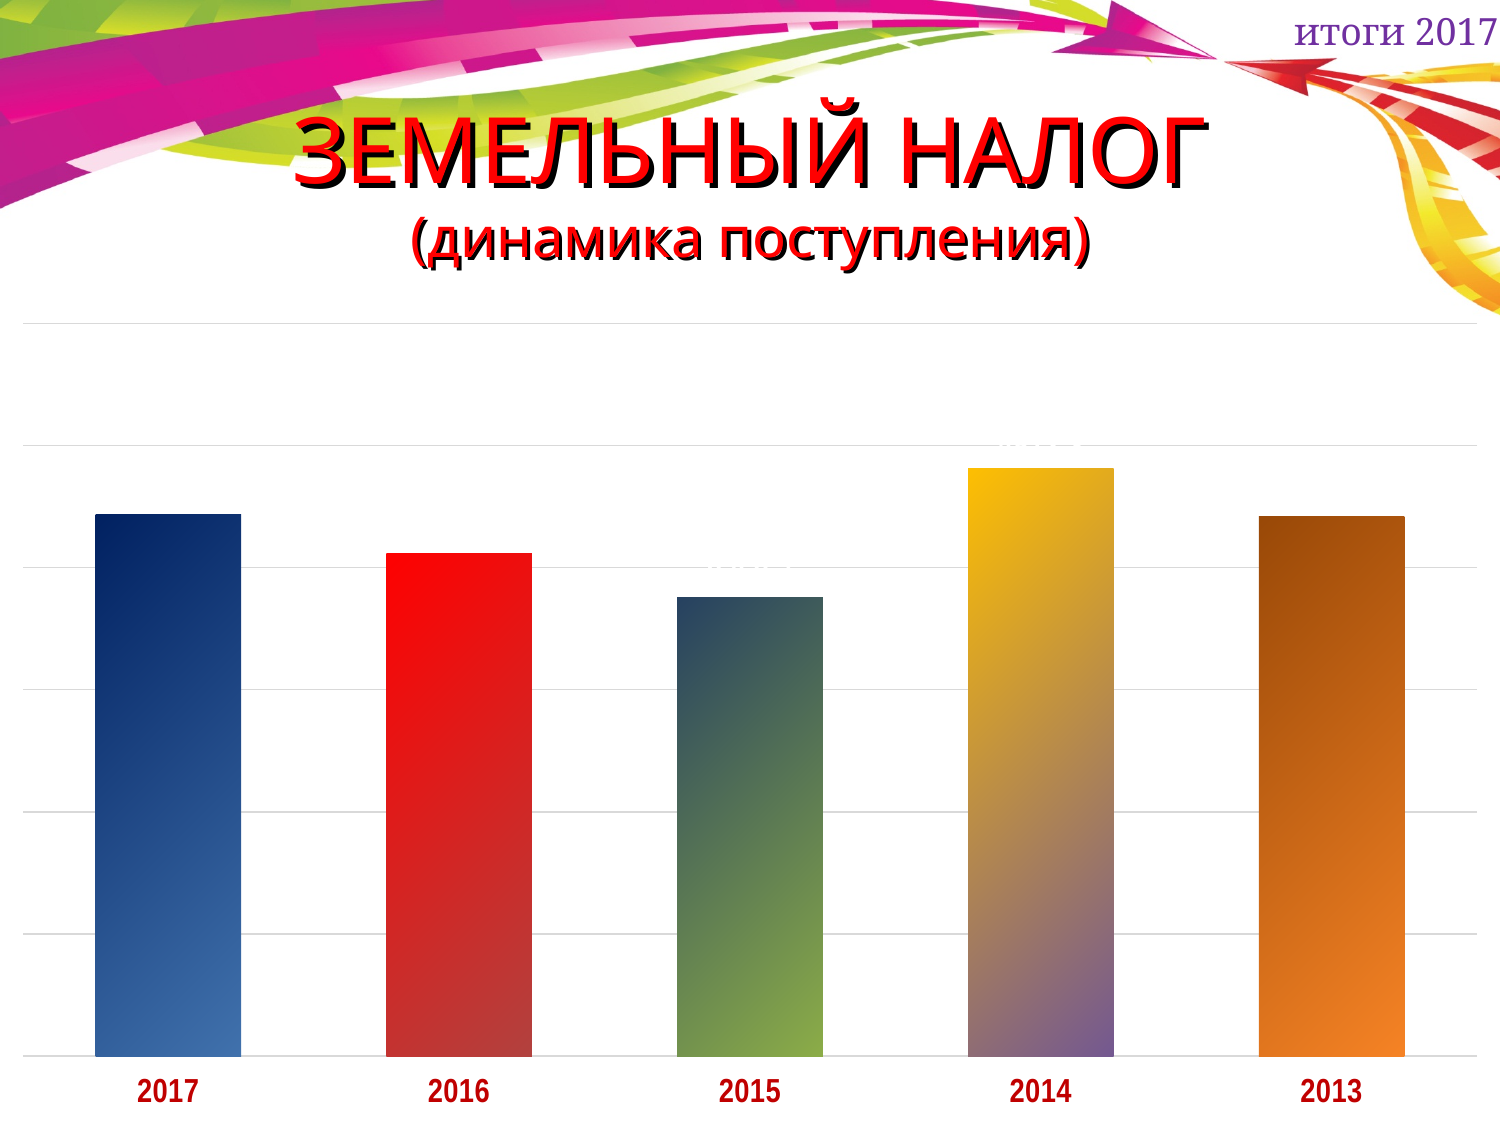

итоги 2017
# ЗЕМЕЛЬНЫЙ НАЛОГ (динамика поступления)
### Chart
| Category | Ряд 1 |
|---|---|
| 2017 | 4434.3 |
| 2016 | 4117.6 |
| 2015 | 3753.7 |
| 2014 | 4812.3 |
| 2013 | 4421.5 |